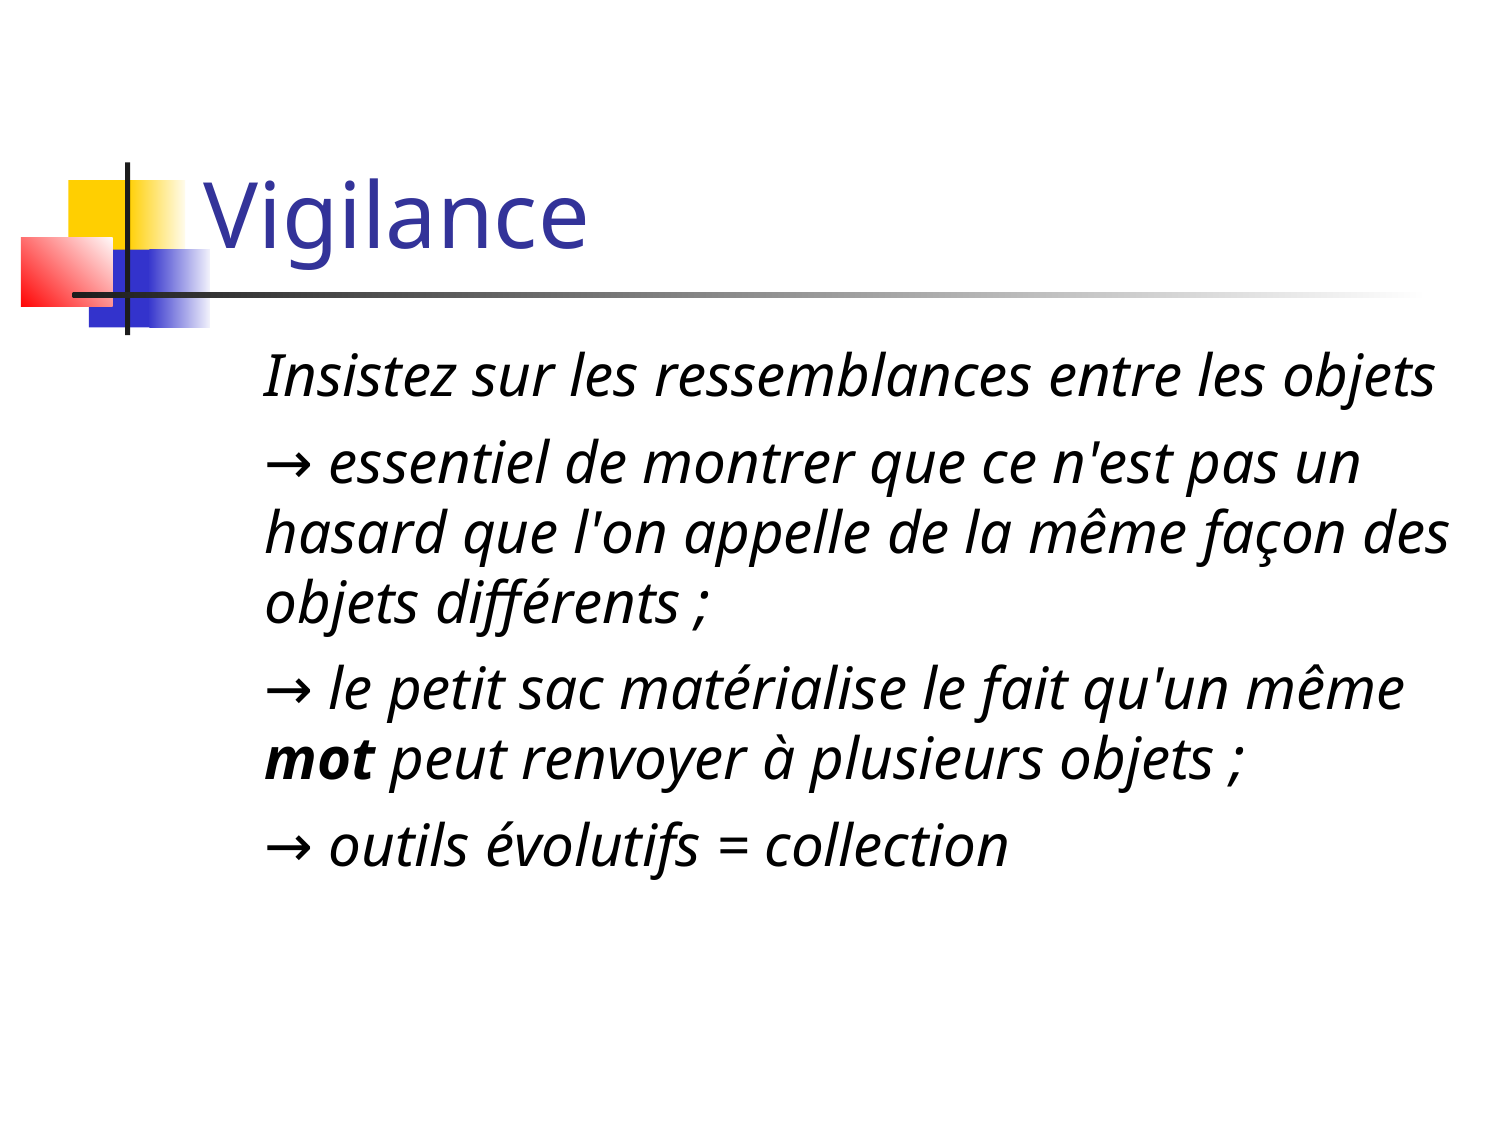

# Vigilance
Insistez sur les ressemblances entre les objets
→ essentiel de montrer que ce n'est pas un hasard que l'on appelle de la même façon des objets différents ;
→ le petit sac matérialise le fait qu'un même mot peut renvoyer à plusieurs objets ;
→ outils évolutifs = collection